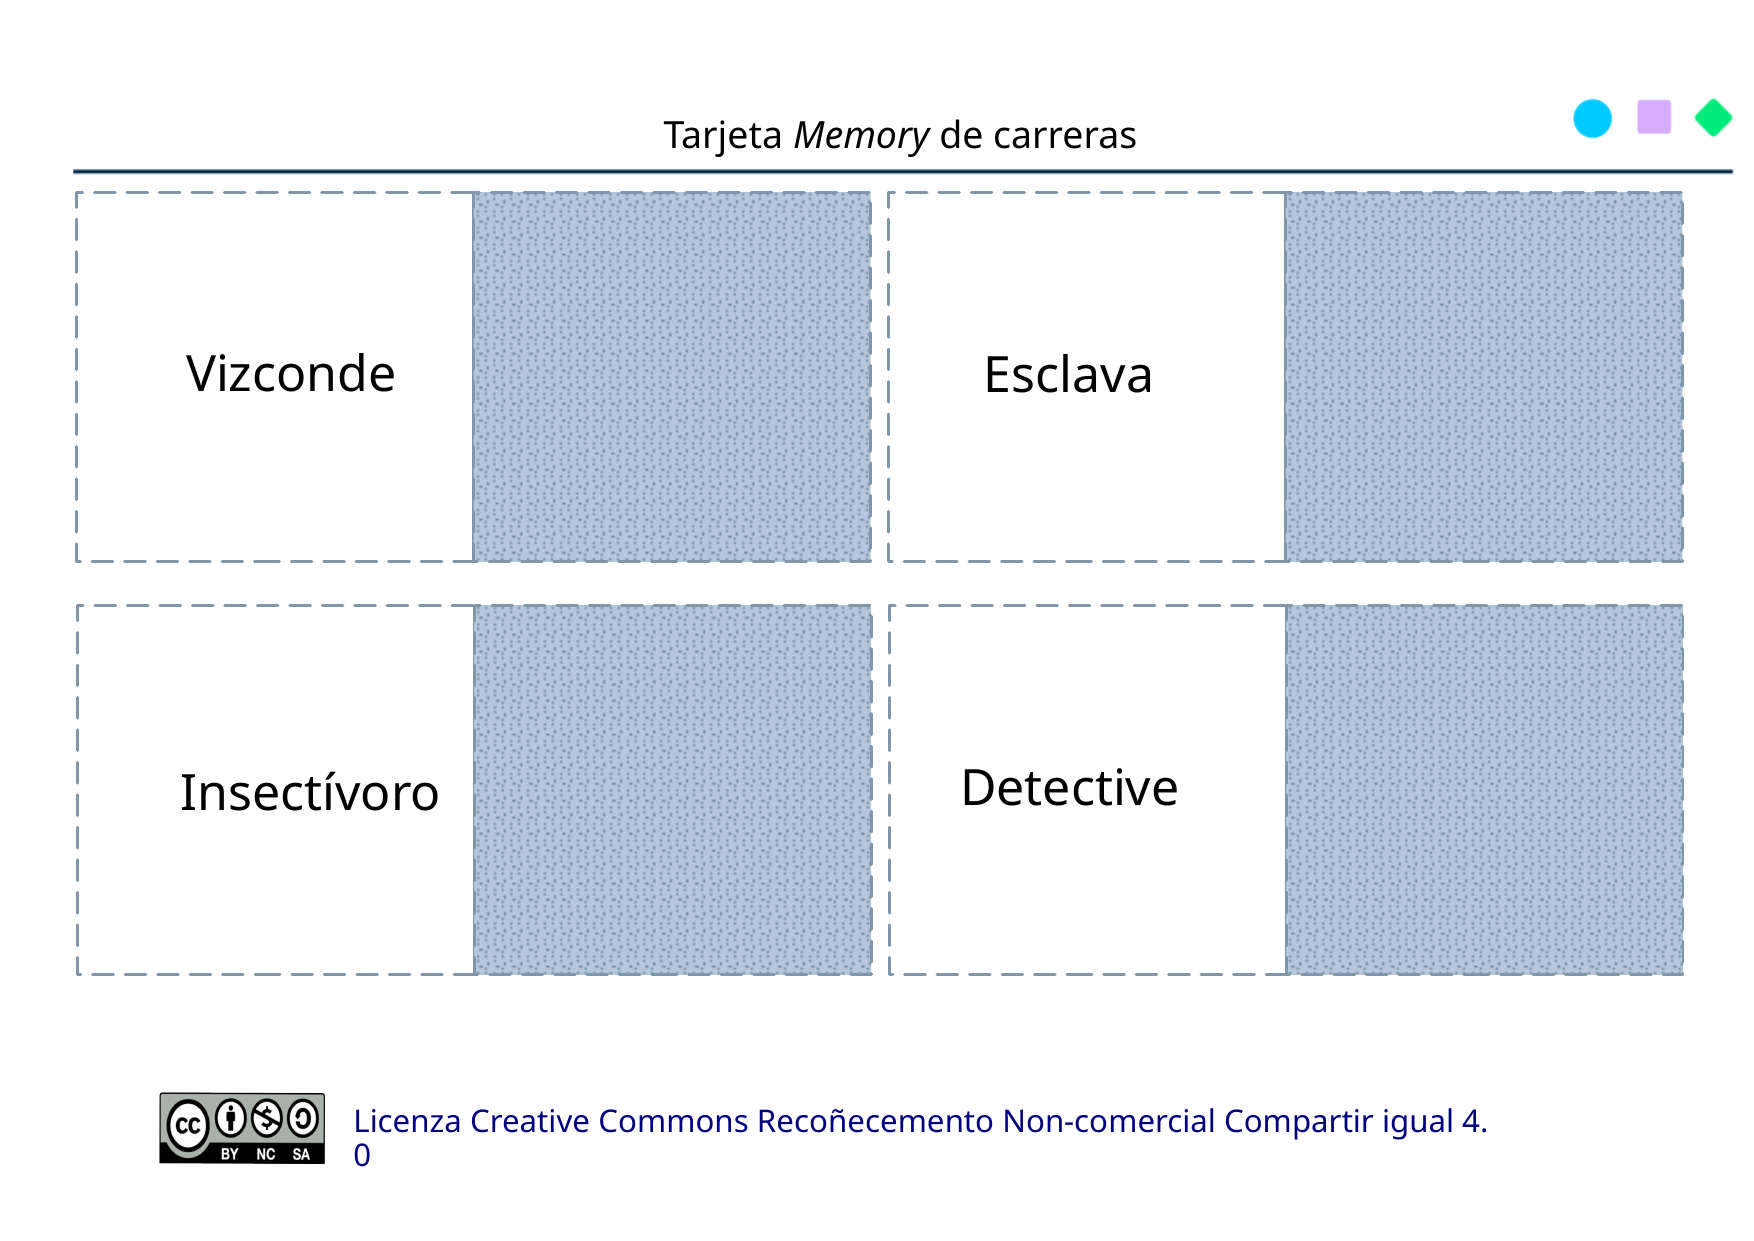

Tarjeta Memory de carreras
Vizconde
Esclava
Detective
Insectívoro
Licenza Creative Commons Recoñecemento Non-comercial Compartir igual 4.0